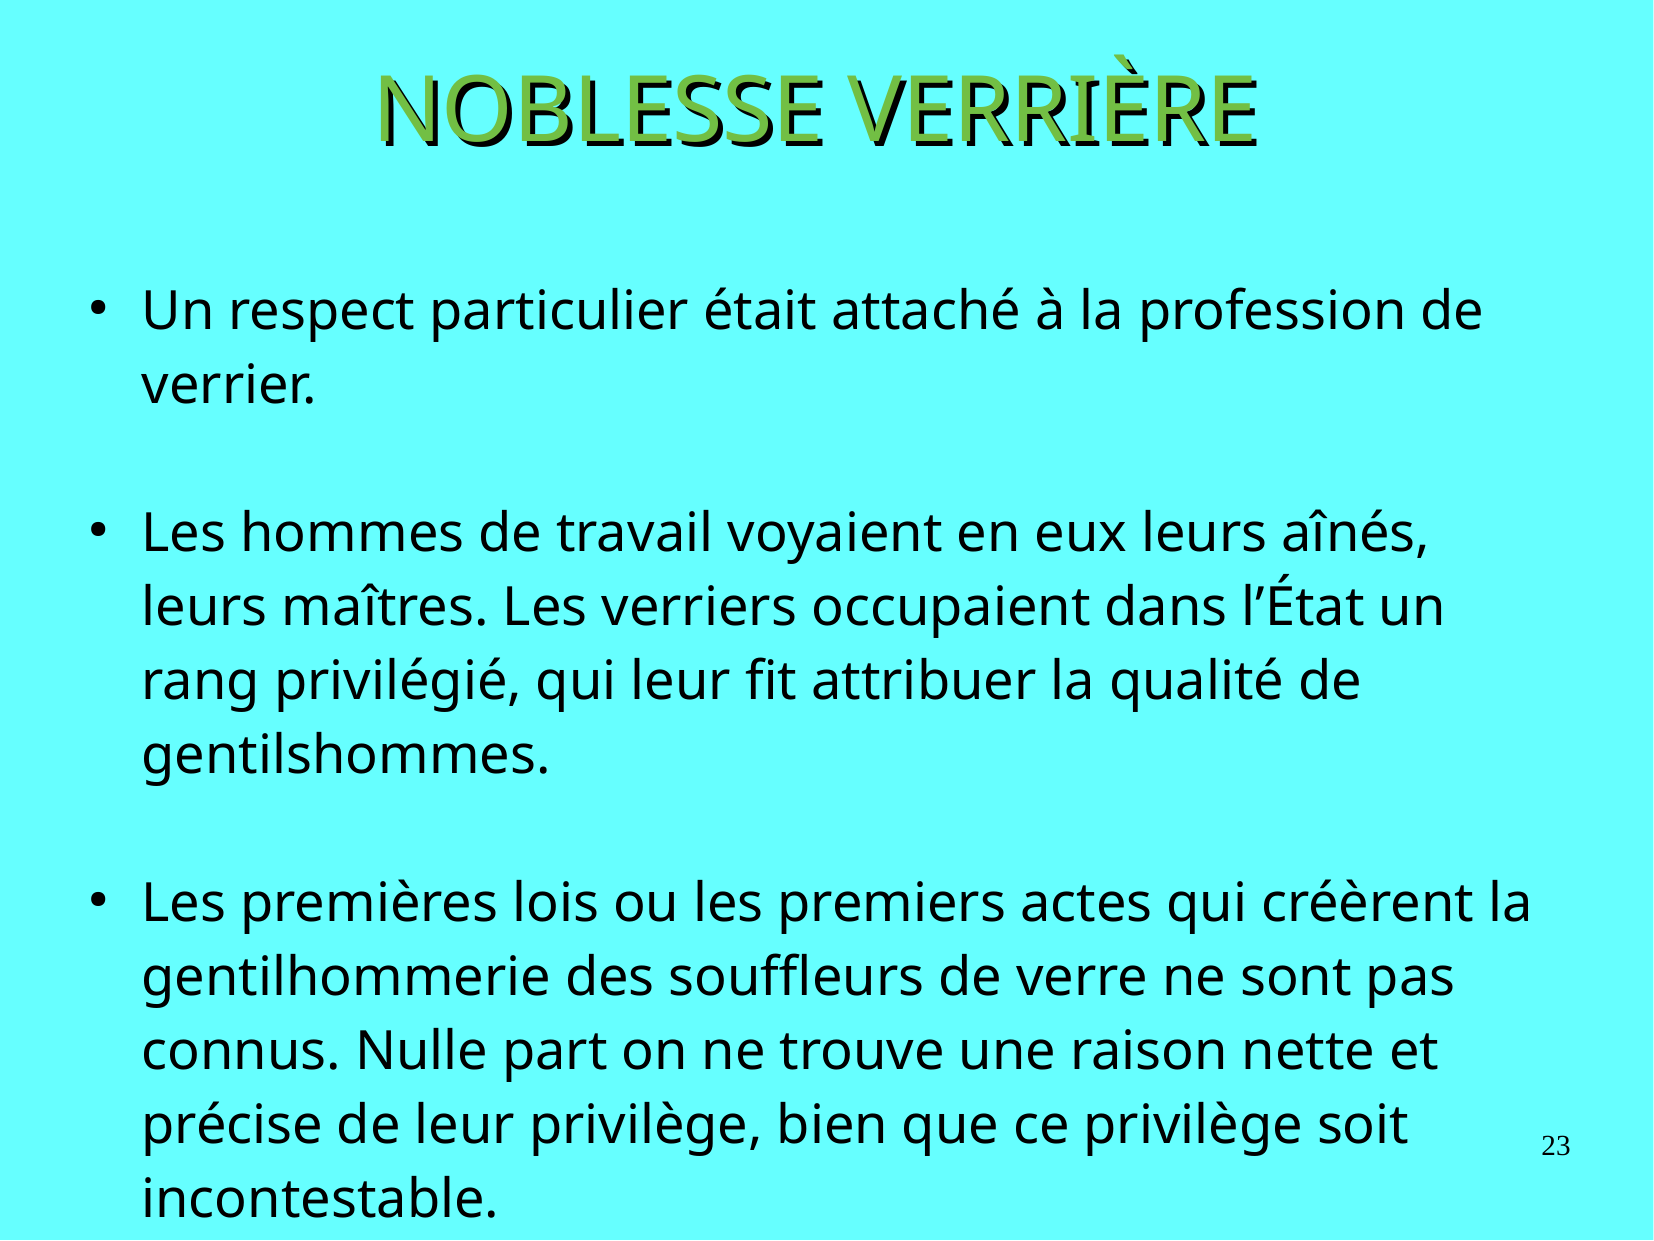

# NOBLESSE VERRIÈRE
Un respect particulier était attaché à la profession de verrier.
Les hommes de travail voyaient en eux leurs aînés, leurs maîtres. Les verriers occupaient dans l’État un rang privilégié, qui leur fit attribuer la qualité de gentilshommes.
Les premières lois ou les premiers actes qui créèrent la gentilhommerie des souffleurs de verre ne sont pas connus. Nulle part on ne trouve une raison nette et précise de leur privilège, bien que ce privilège soit incontestable.
23